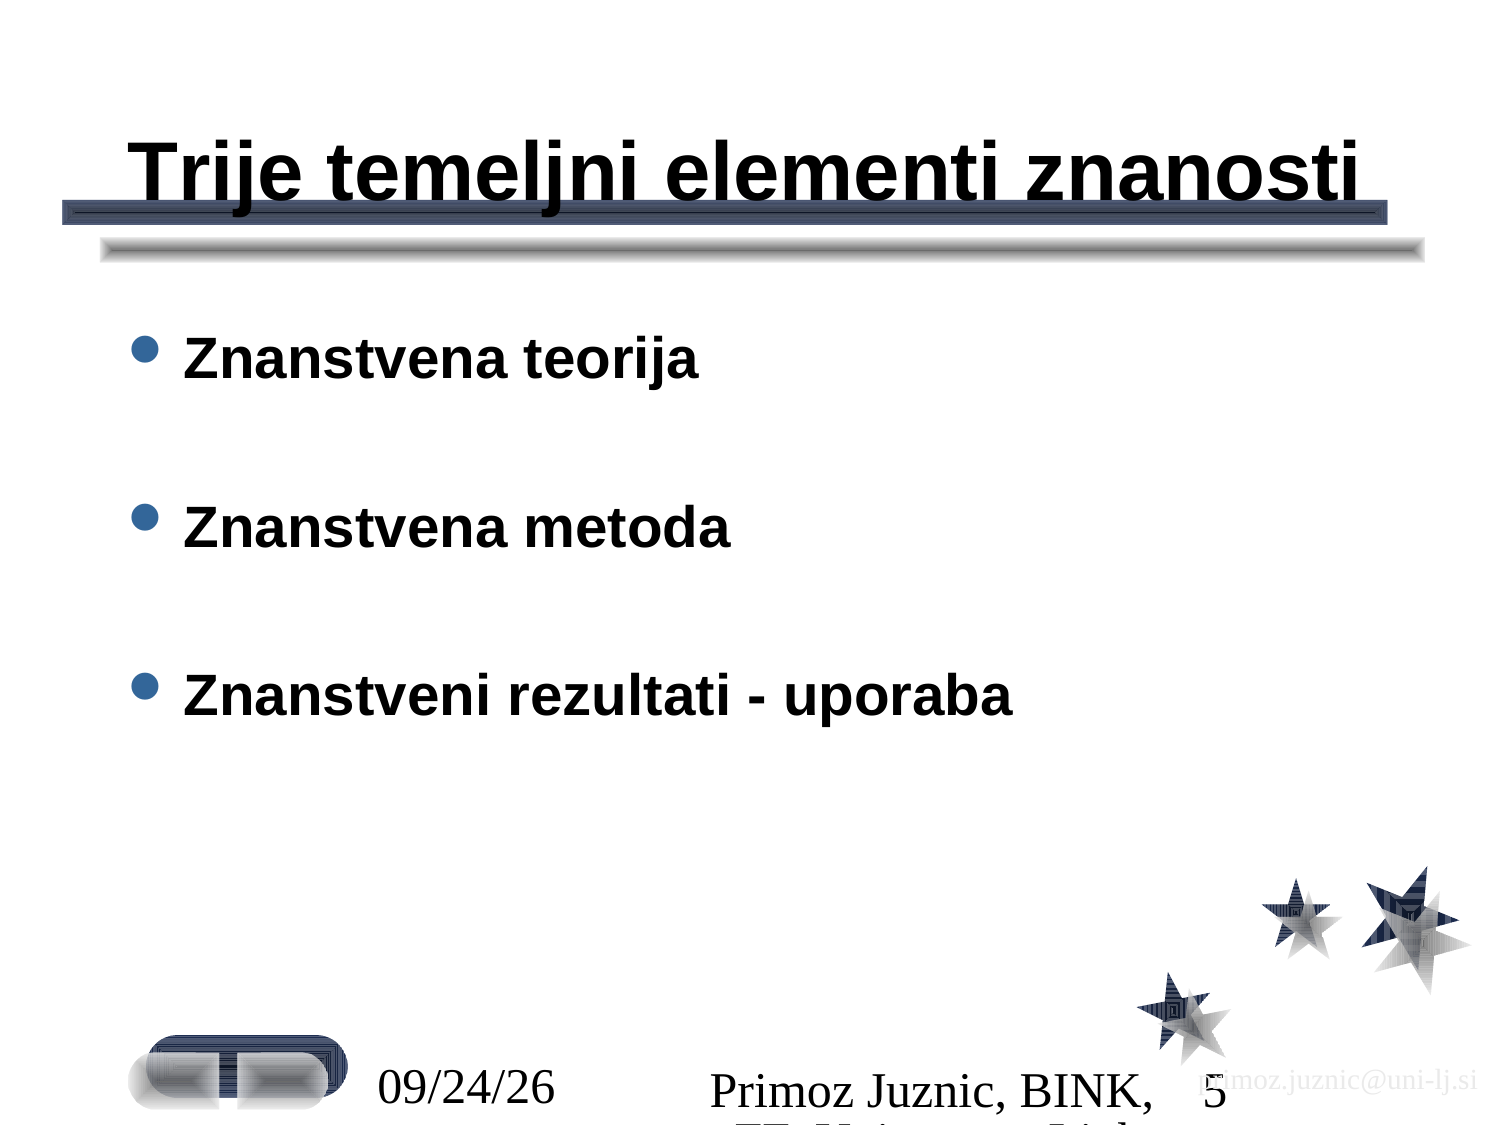

# Trije temeljni elementi znanosti
Znanstvena teorija
Znanstvena metoda
Znanstveni rezultati - uporaba
Primoz Juznic, BINK, FF, Univerza v Ljubljani
5